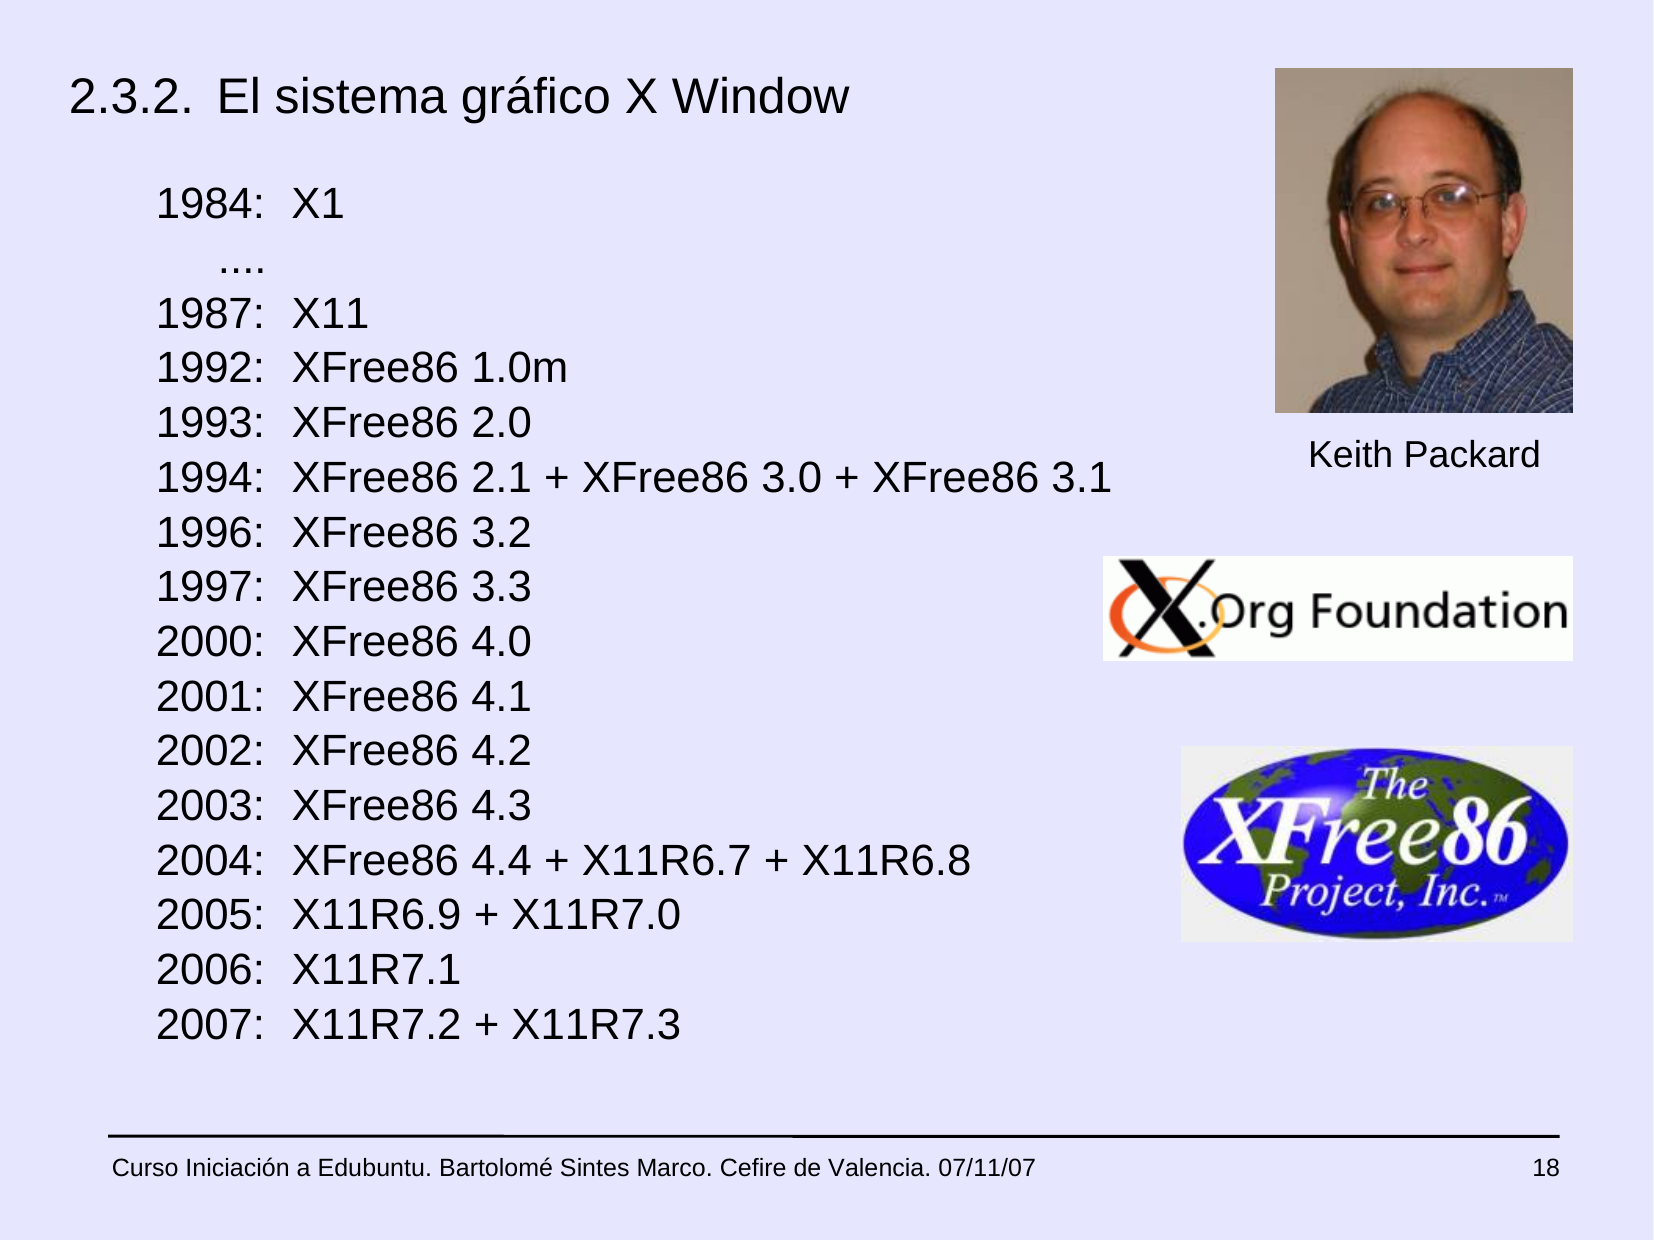

2.3.2.	El sistema gráfico X Window
1984:	X1
....
1987:	X11
1992:	XFree86 1.0m
1993:	XFree86 2.0
1994:	XFree86 2.1 + XFree86 3.0 + XFree86 3.1
1996:	XFree86 3.2
1997:	XFree86 3.3
2000:	XFree86 4.0
2001:	XFree86 4.1
2002:	XFree86 4.2
2003:	XFree86 4.3
2004:	XFree86 4.4 + X11R6.7 + X11R6.8
2005:	X11R6.9 + X11R7.0
2006:	X11R7.1
2007:	X11R7.2 + X11R7.3
Keith Packard